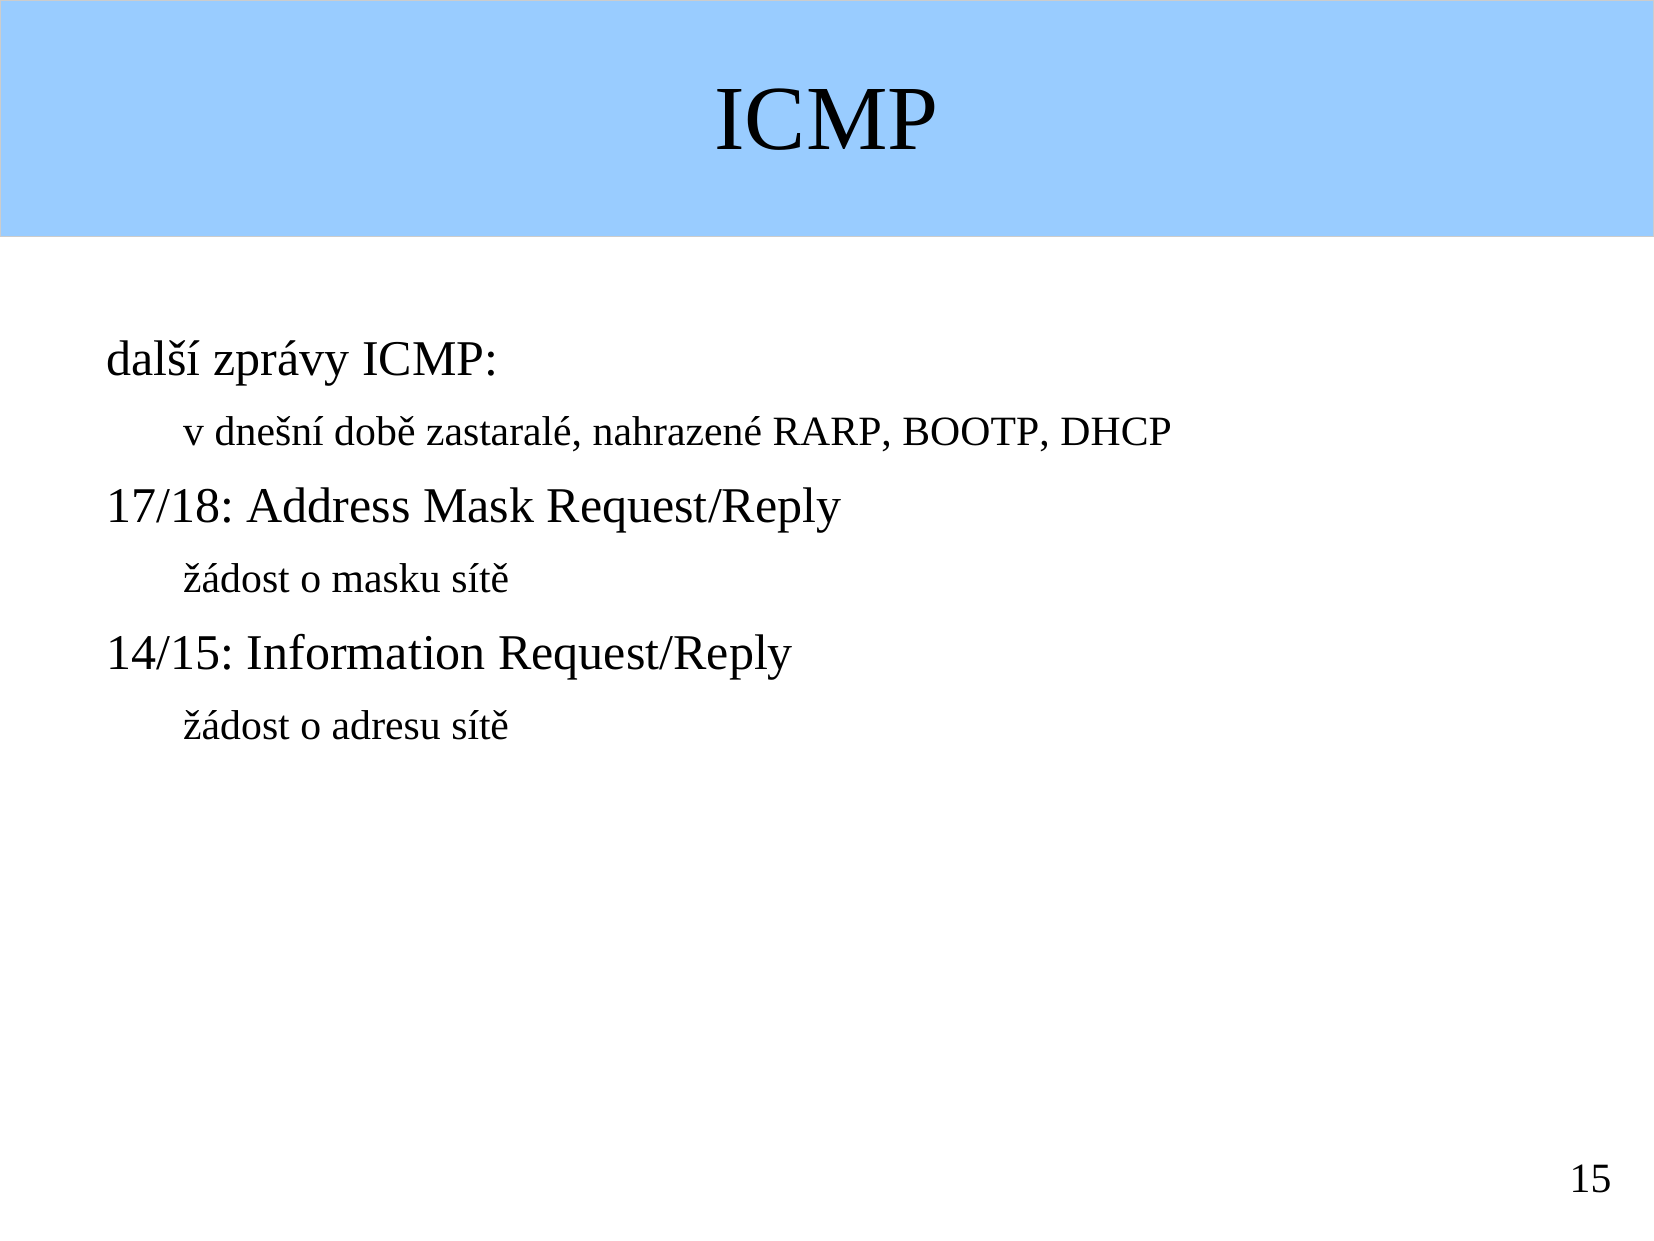

# ICMP
další zprávy ICMP:
v dnešní době zastaralé, nahrazené RARP, BOOTP, DHCP
17/18: Address Mask Request/Reply
žádost o masku sítě
14/15: Information Request/Reply
žádost o adresu sítě